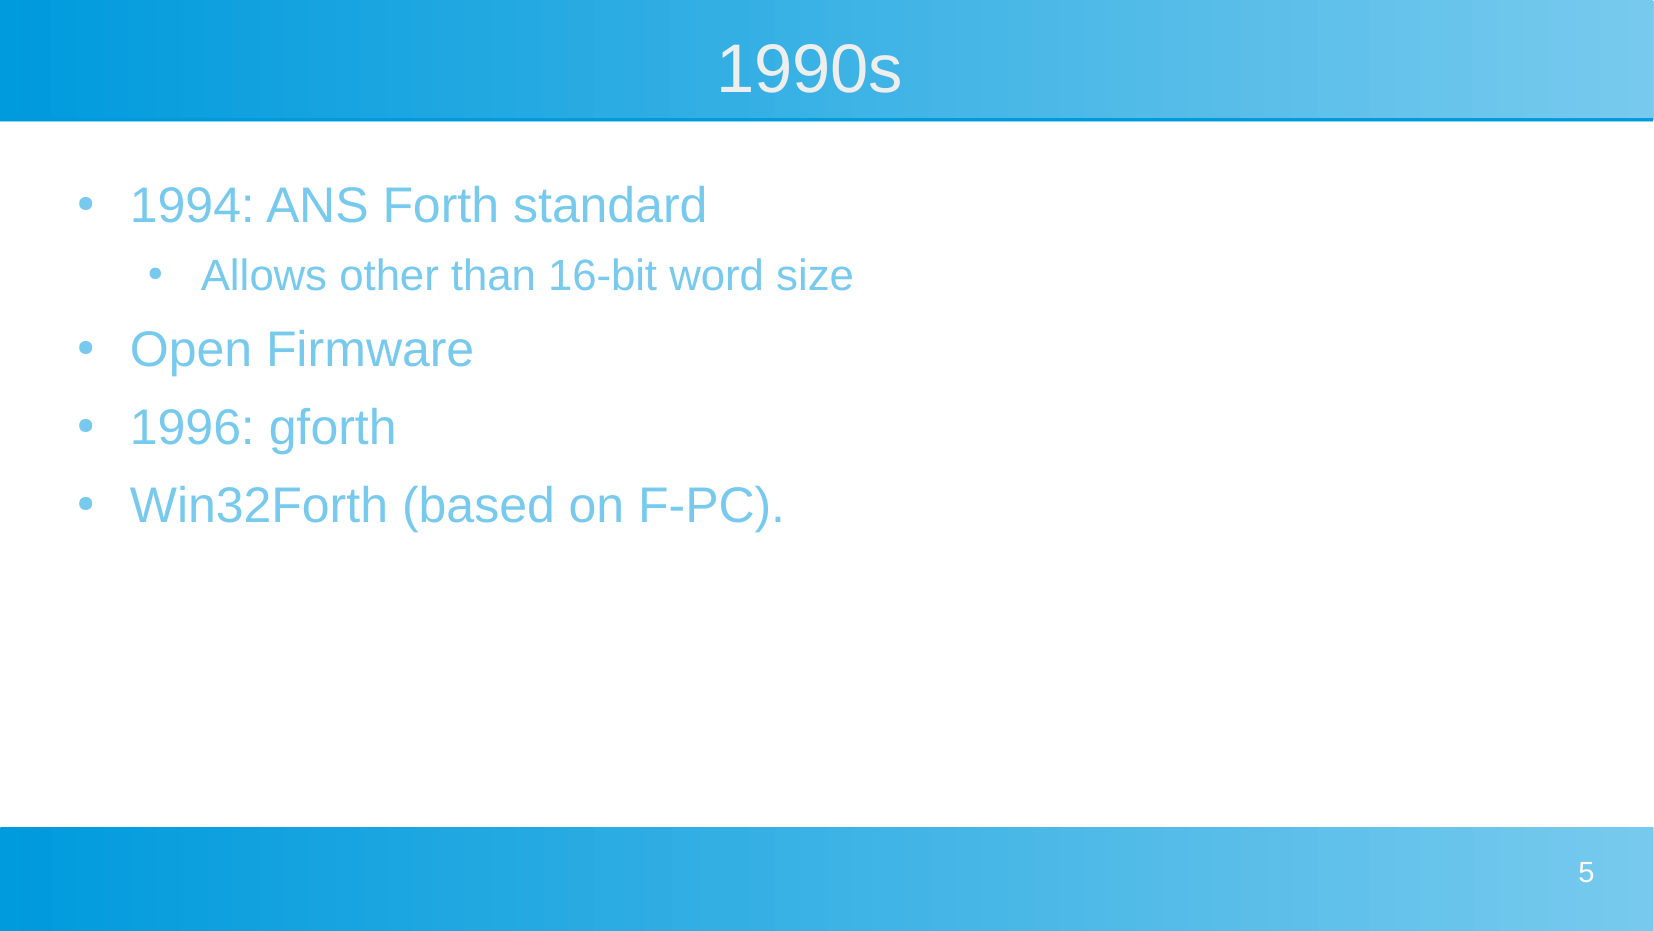

# 1990s
1994: ANS Forth standard
Allows other than 16-bit word size
Open Firmware
1996: gforth
Win32Forth (based on F-PC).
5